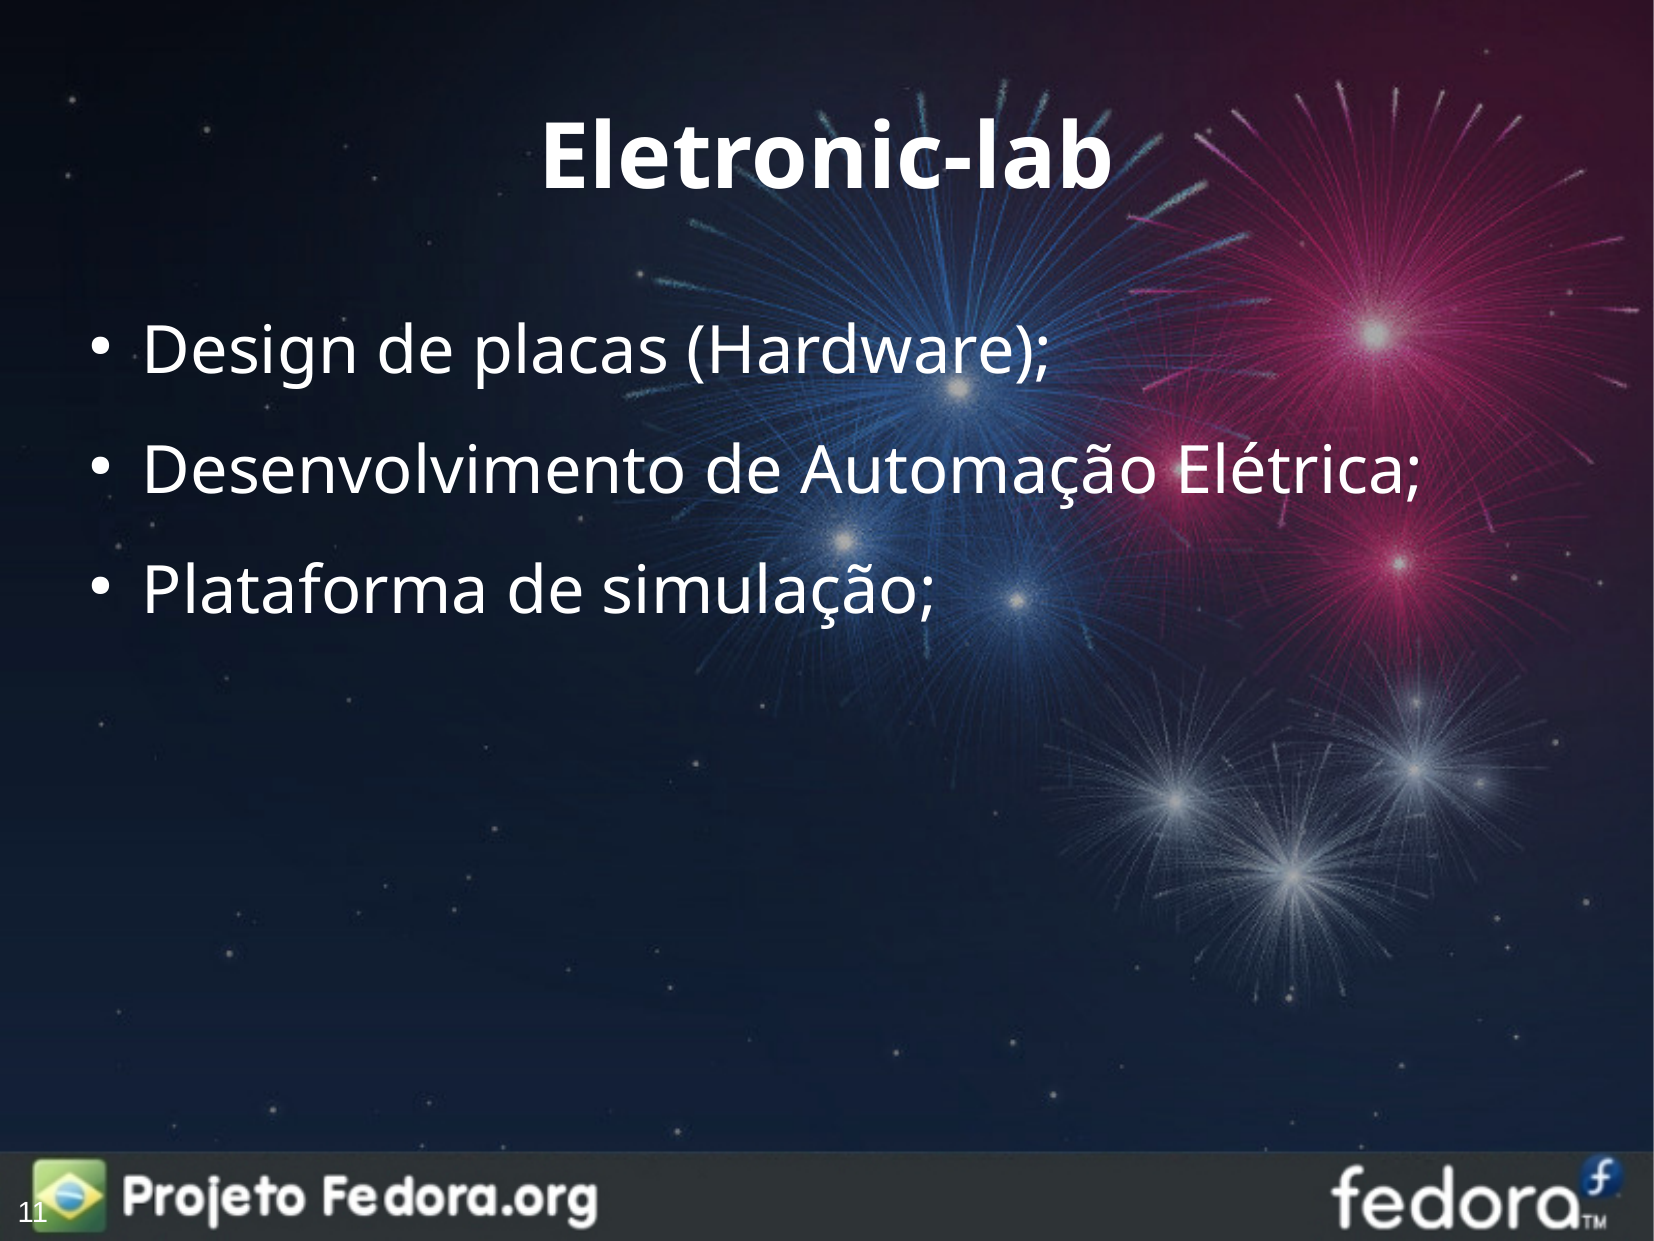

# Eletronic-lab
Design de placas (Hardware);
Desenvolvimento de Automação Elétrica;
Plataforma de simulação;
11